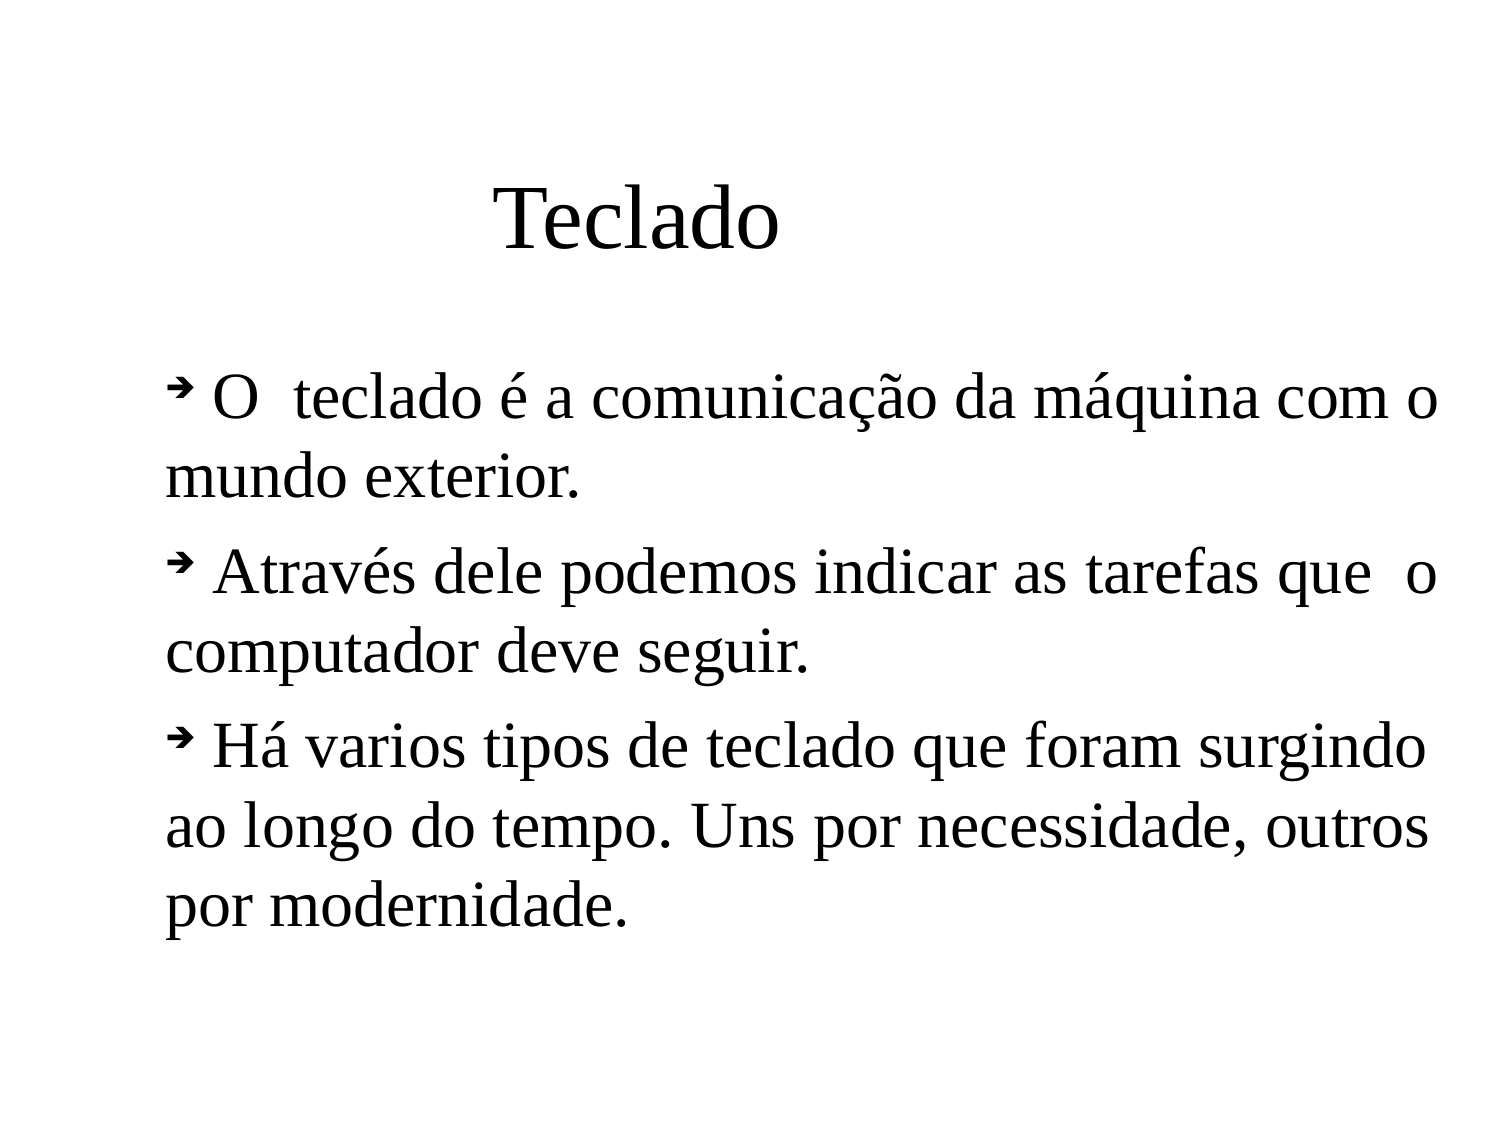

# Teclado
 O teclado é a comunicação da máquina com o mundo exterior.
 Através dele podemos indicar as tarefas que o computador deve seguir.
 Há varios tipos de teclado que foram surgindo ao longo do tempo. Uns por necessidade, outros por modernidade.